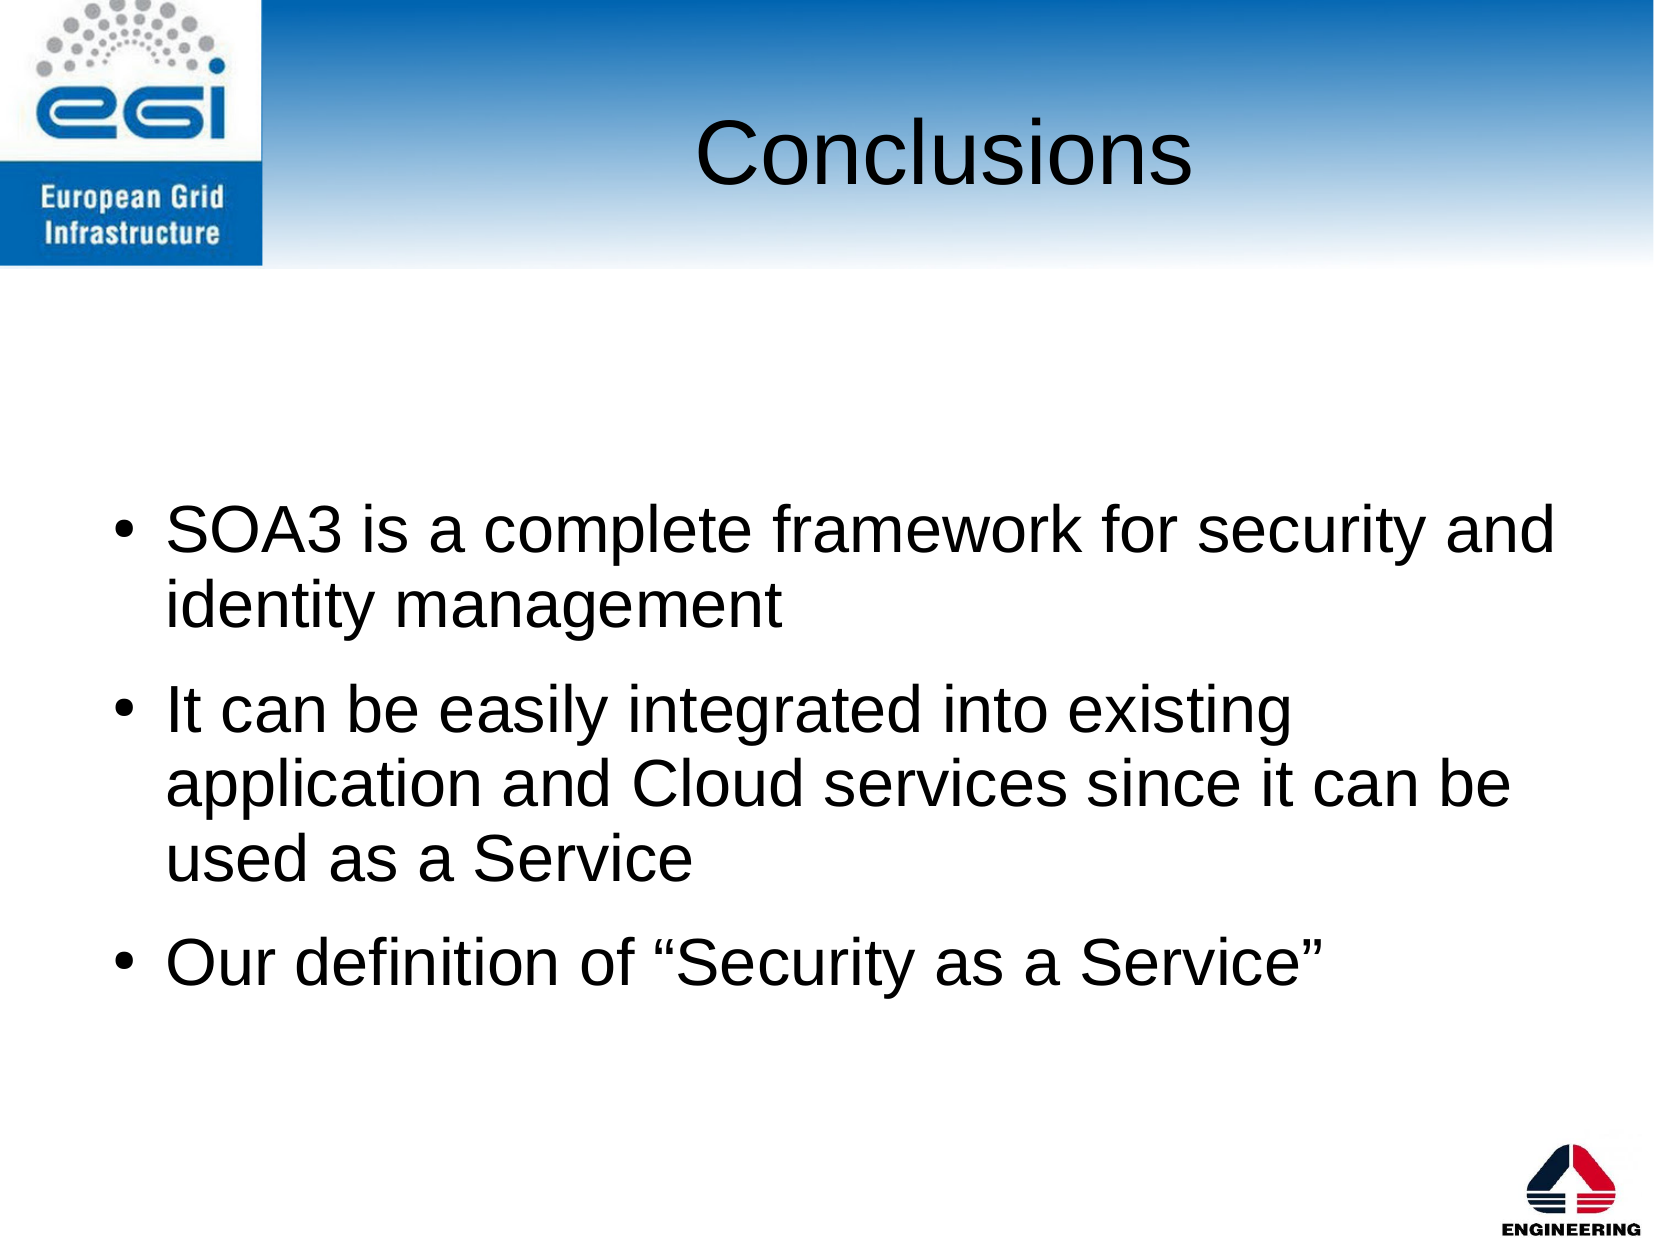

# Conclusions
SOA3 is a complete framework for security and identity management
It can be easily integrated into existing application and Cloud services since it can be used as a Service
Our definition of “Security as a Service”